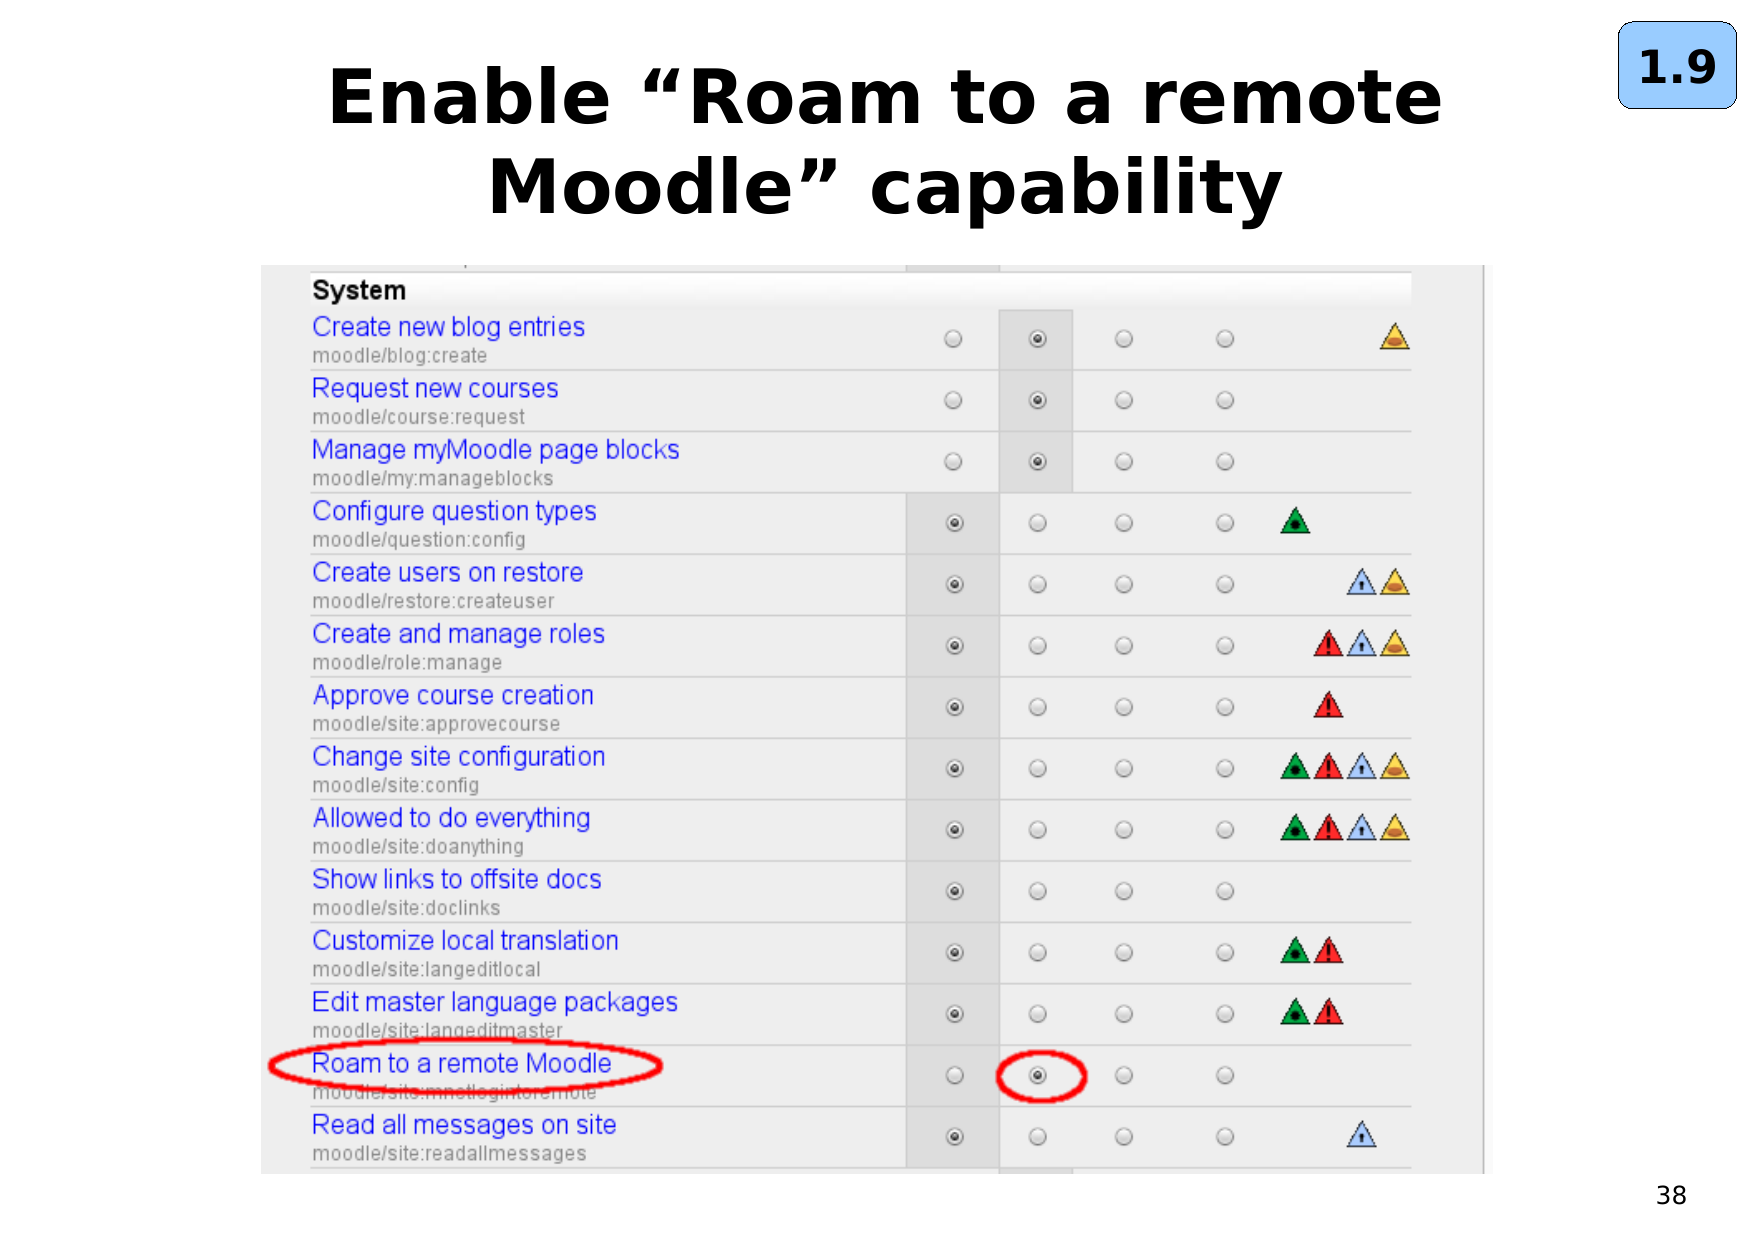

1.9
# Enable “Roam to a remote Moodle” capability
38